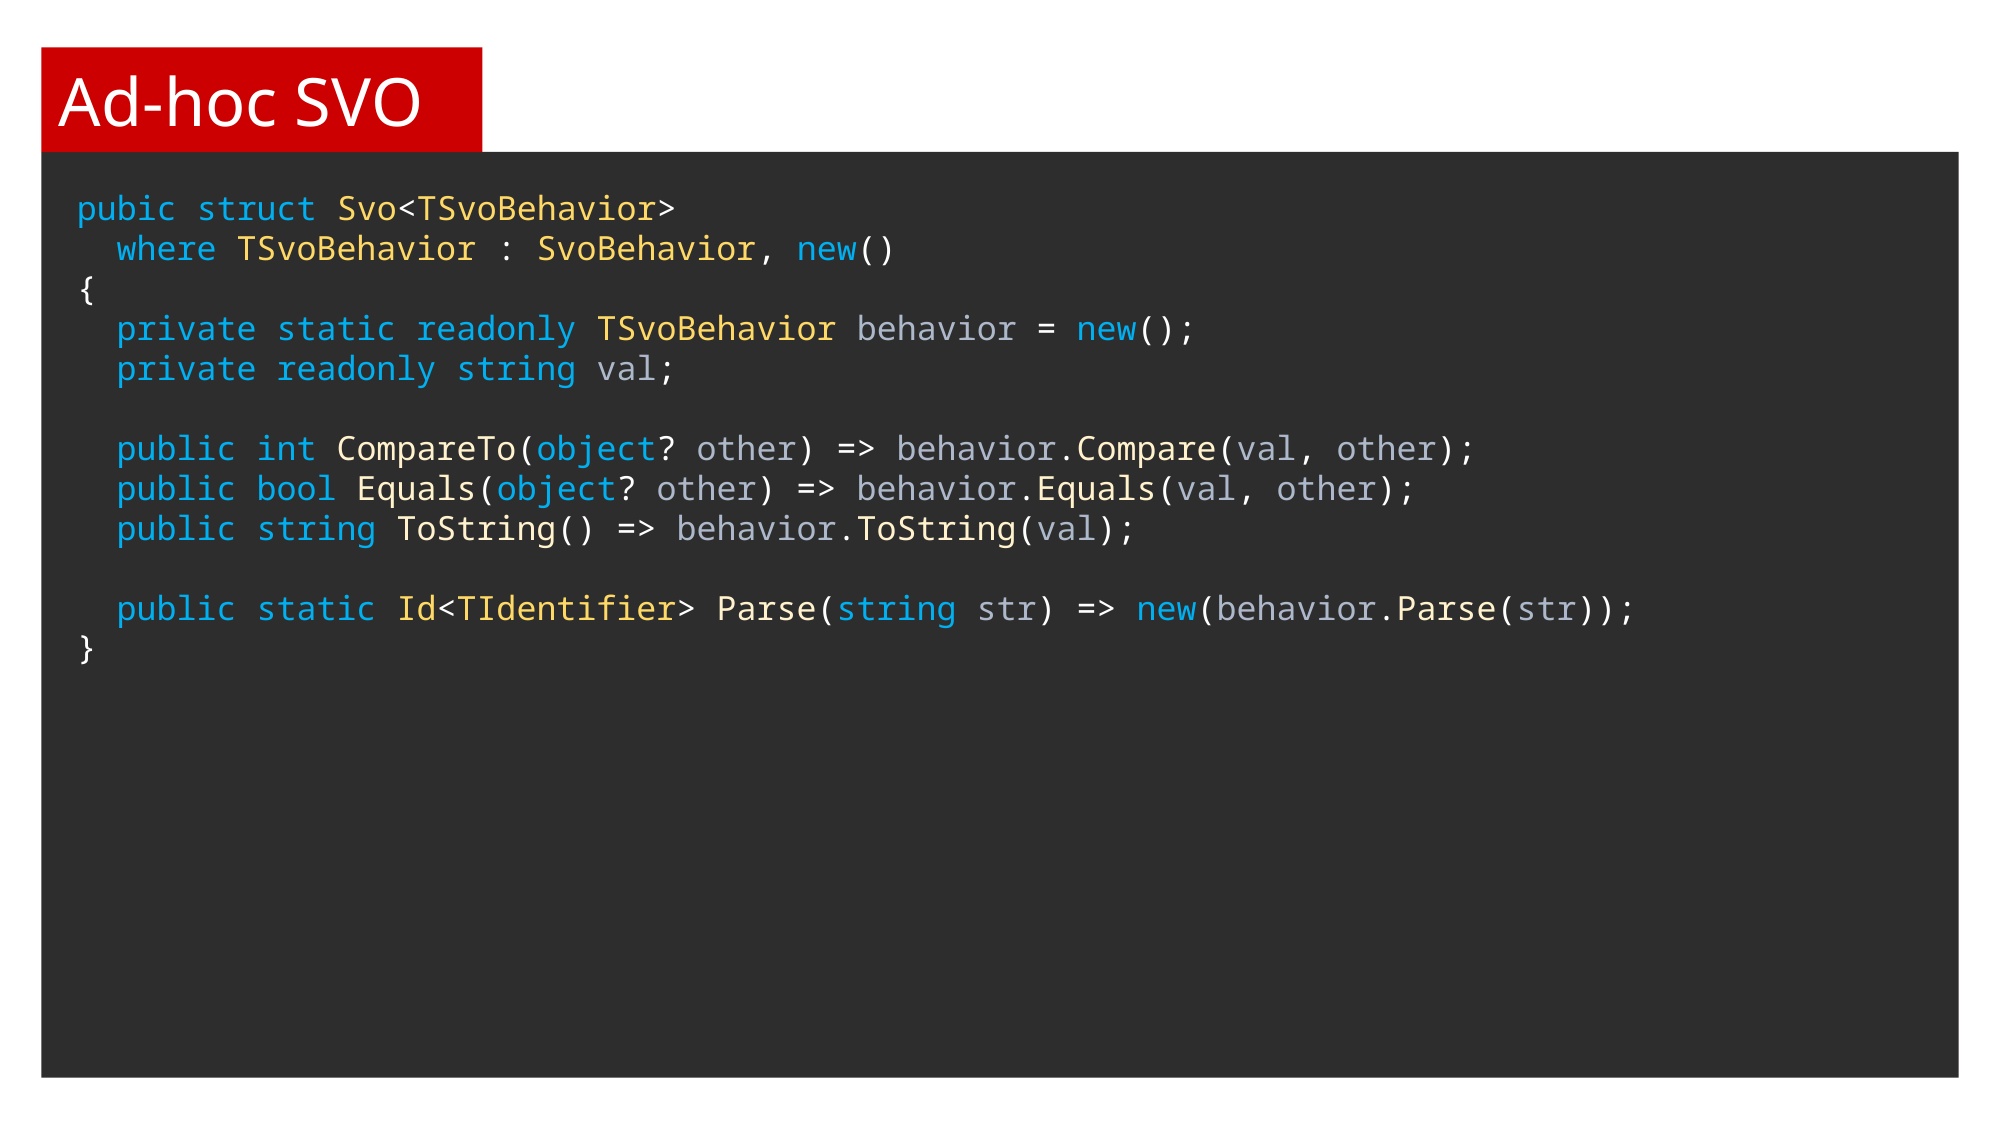

Ad-hoc SVO
pubic struct Svo<TSvoBehavior>
 where TSvoBehavior : SvoBehavior, new()
{
 private static readonly TSvoBehavior behavior = new();
 private readonly string val;
 public int CompareTo(object? other) => behavior.Compare(val, other);
 public bool Equals(object? other) => behavior.Equals(val, other);
 public string ToString() => behavior.ToString(val);
 public static Id<TIdentifier> Parse(string str) => new(behavior.Parse(str));
}